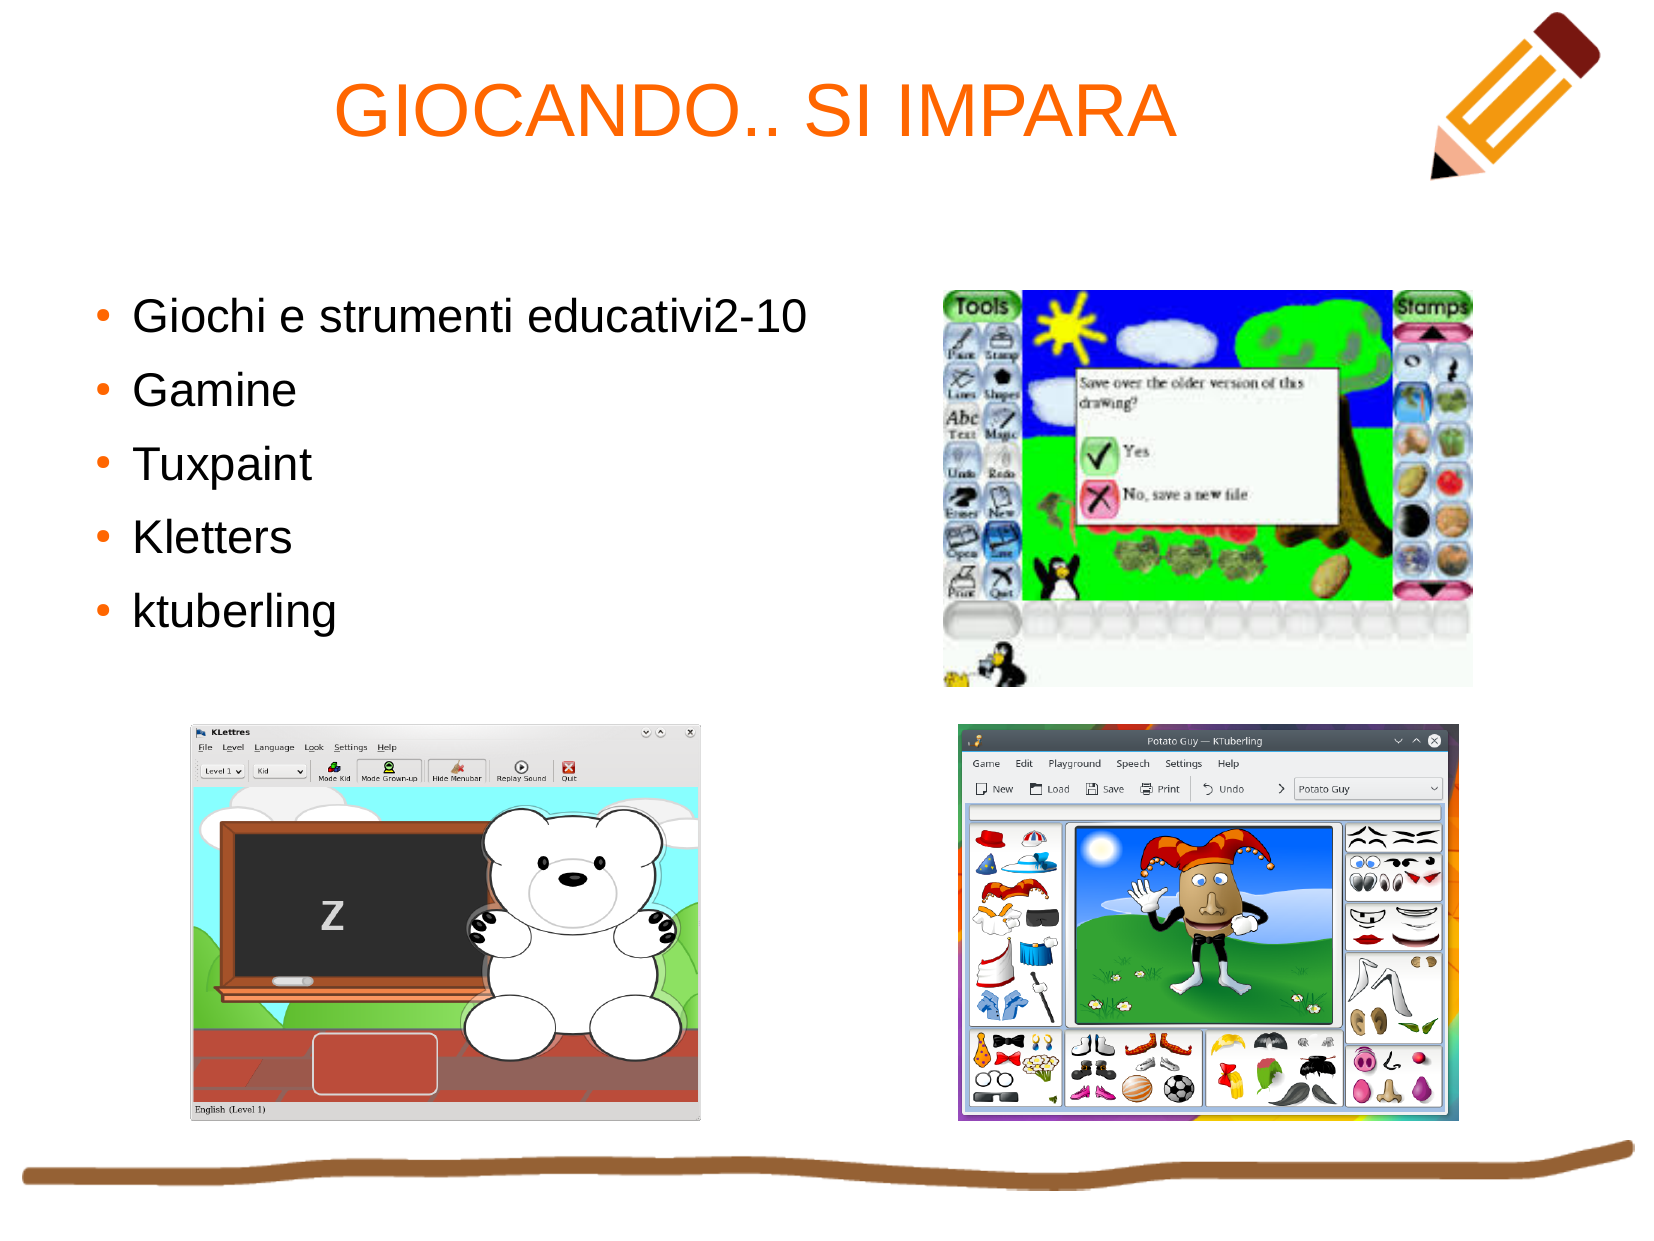

# GIOCANDO.. SI IMPARA
Giochi e strumenti educativi2-10
Gamine
Tuxpaint
Kletters
ktuberling